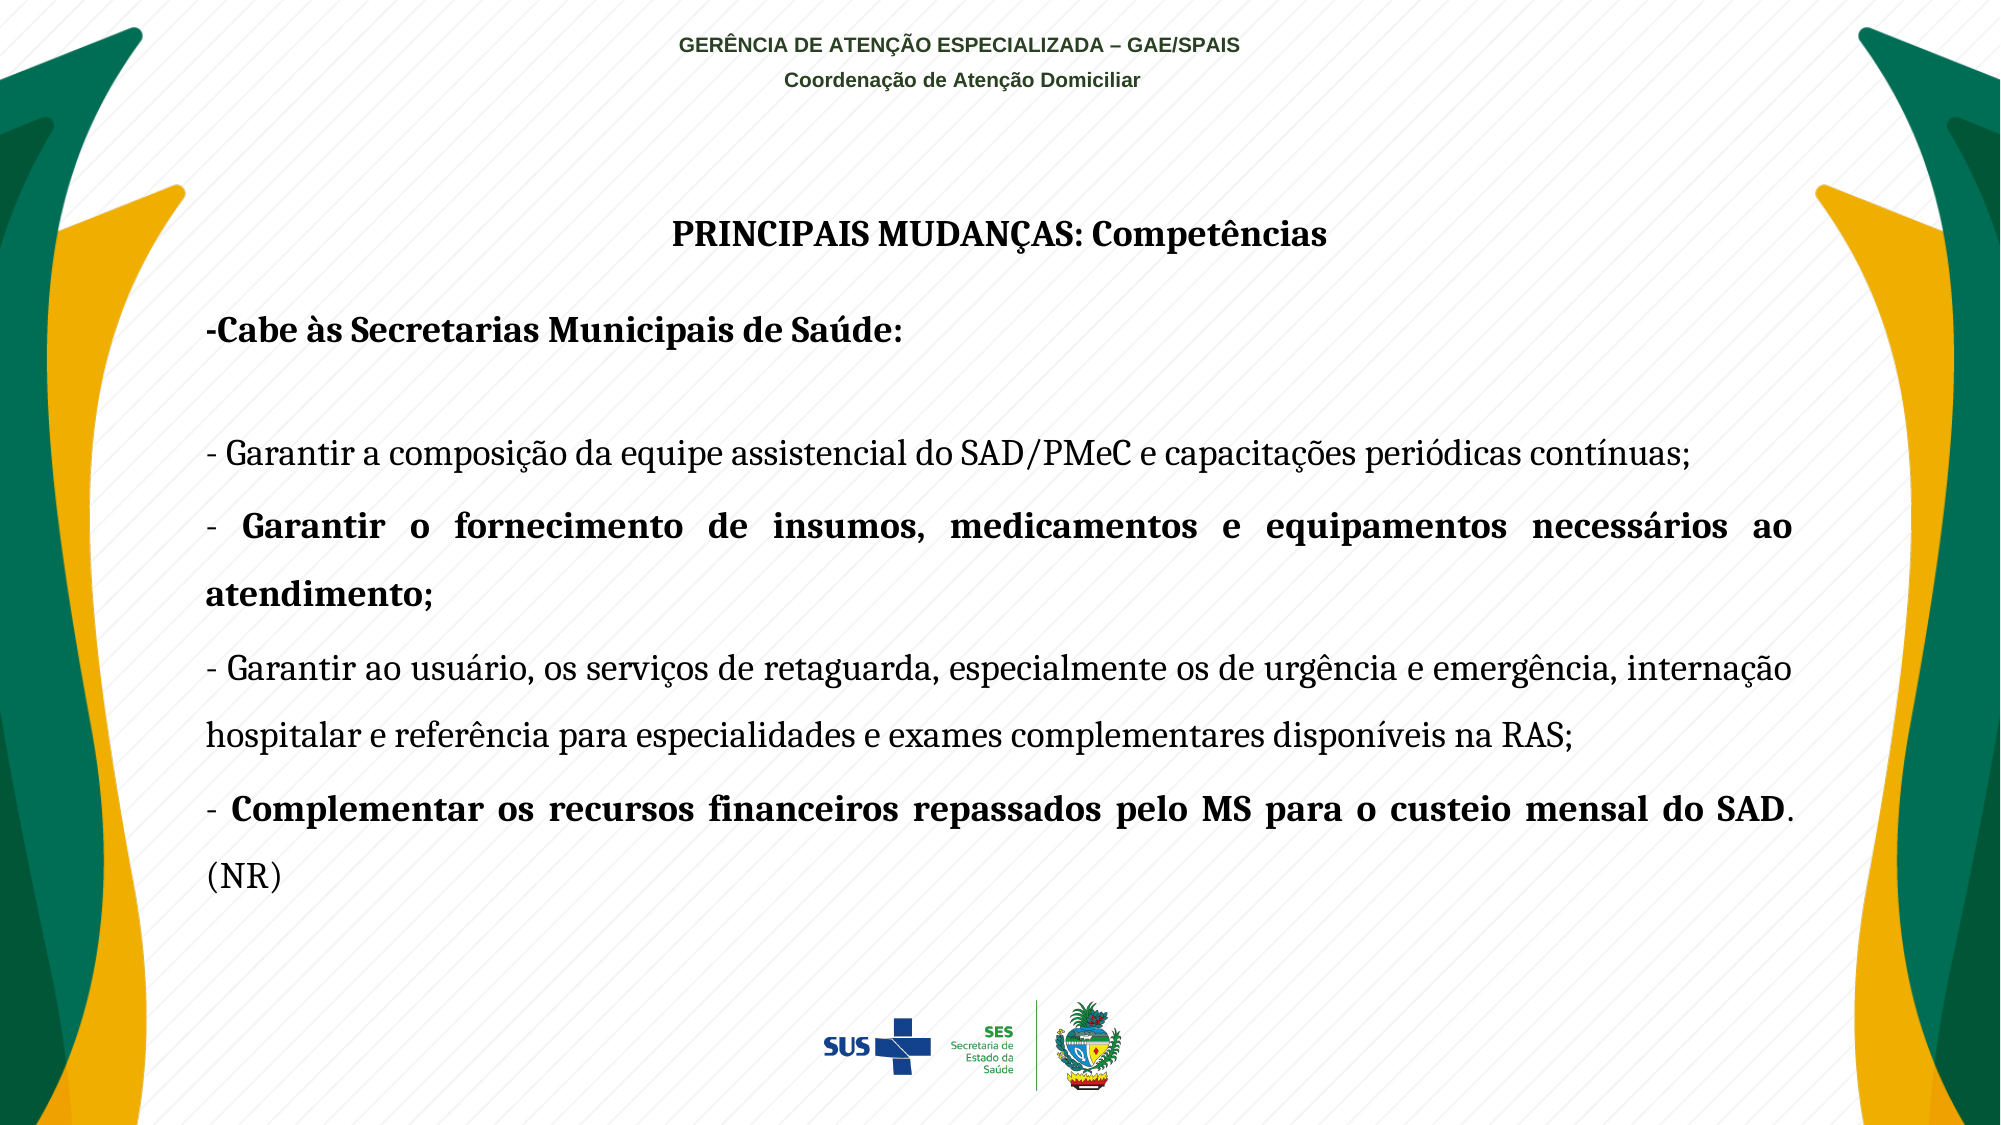

GERÊNCIA DE ATENÇÃO ESPECIALIZADA – GAE/SPAIS
 Coordenação de Atenção Domiciliar
PRINCIPAIS MUDANÇAS: Competências
-Cabe às Secretarias Municipais de Saúde:
- Garantir a composição da equipe assistencial do SAD/PMeC e capacitações periódicas contínuas;
- Garantir o fornecimento de insumos, medicamentos e equipamentos necessários ao atendimento;
- Garantir ao usuário, os serviços de retaguarda, especialmente os de urgência e emergência, internação hospitalar e referência para especialidades e exames complementares disponíveis na RAS;
- Complementar os recursos financeiros repassados pelo MS para o custeio mensal do SAD. (NR)